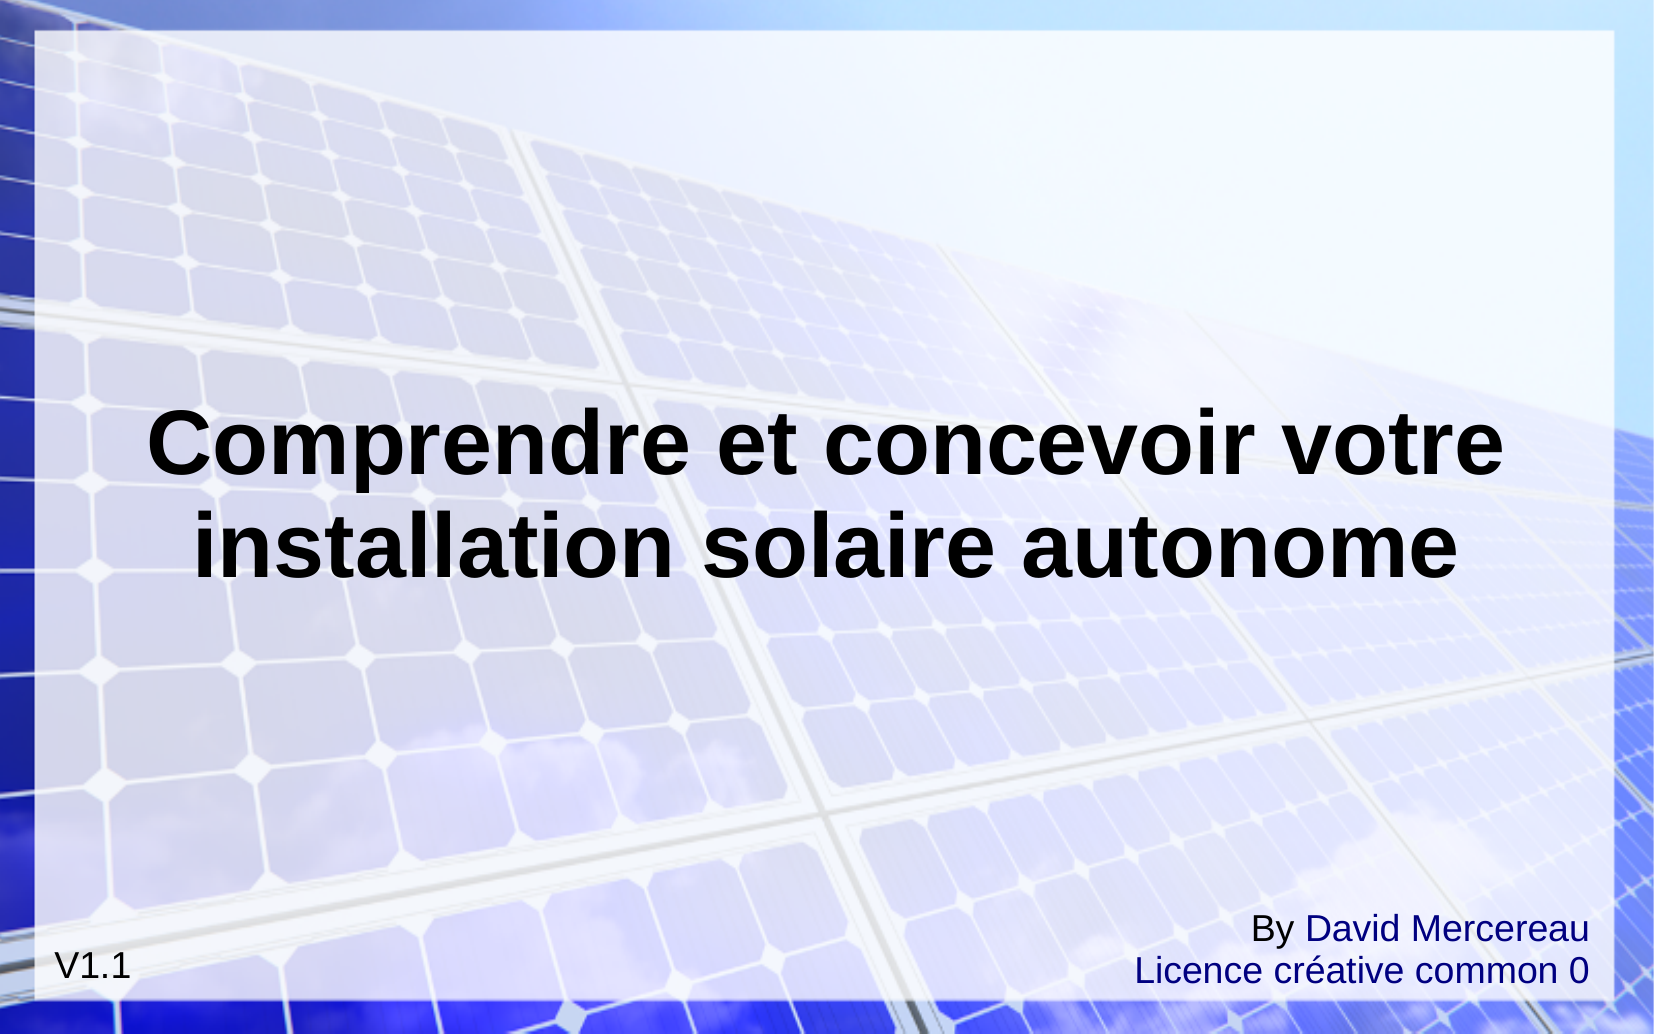

# Comprendre et concevoir votre installation solaire autonome
By David Mercereau
Licence créative common 0
V1.1